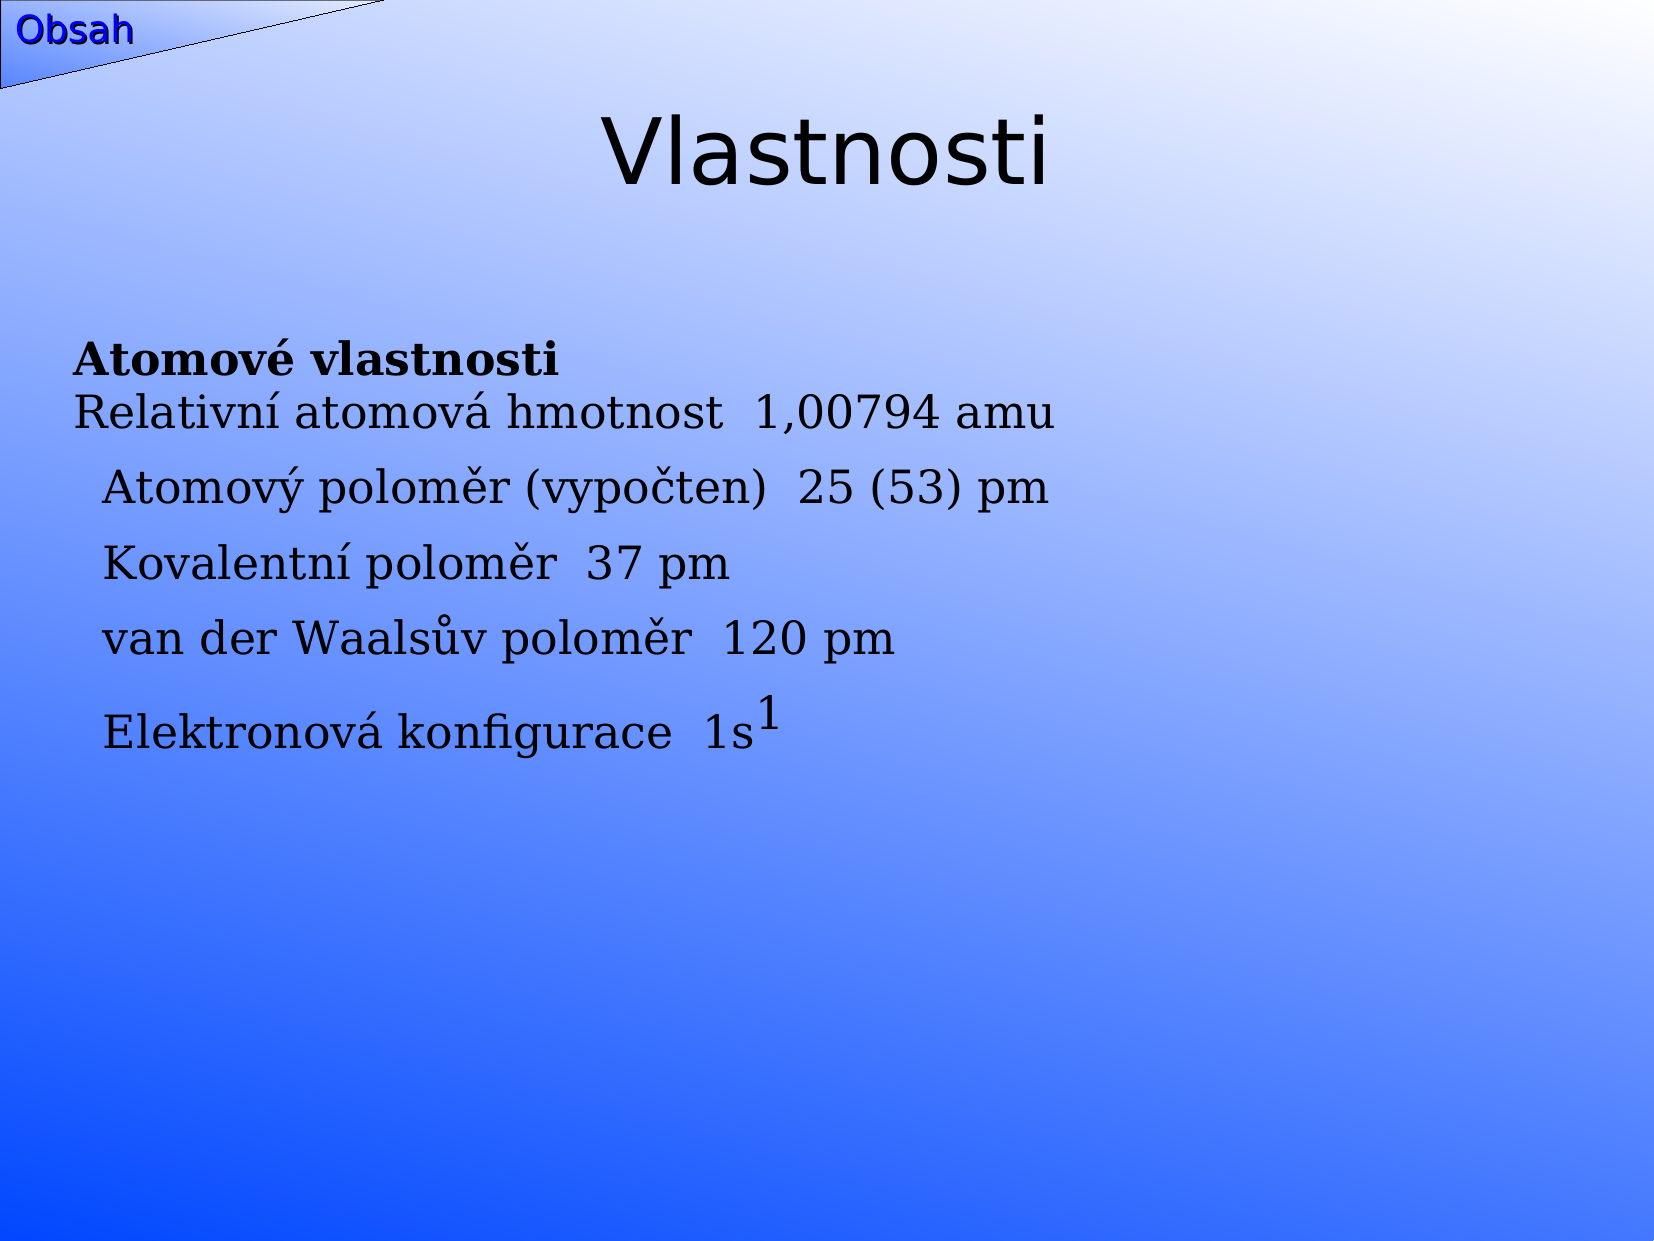

Obsah
# Vlastnosti
Atomové vlastnosti
Relativní atomová hmotnost 1,00794 amu
 Atomový poloměr (vypočten) 25 (53) pm
 Kovalentní poloměr 37 pm
 van der Waalsův poloměr 120 pm
 Elektronová konfigurace 1s1